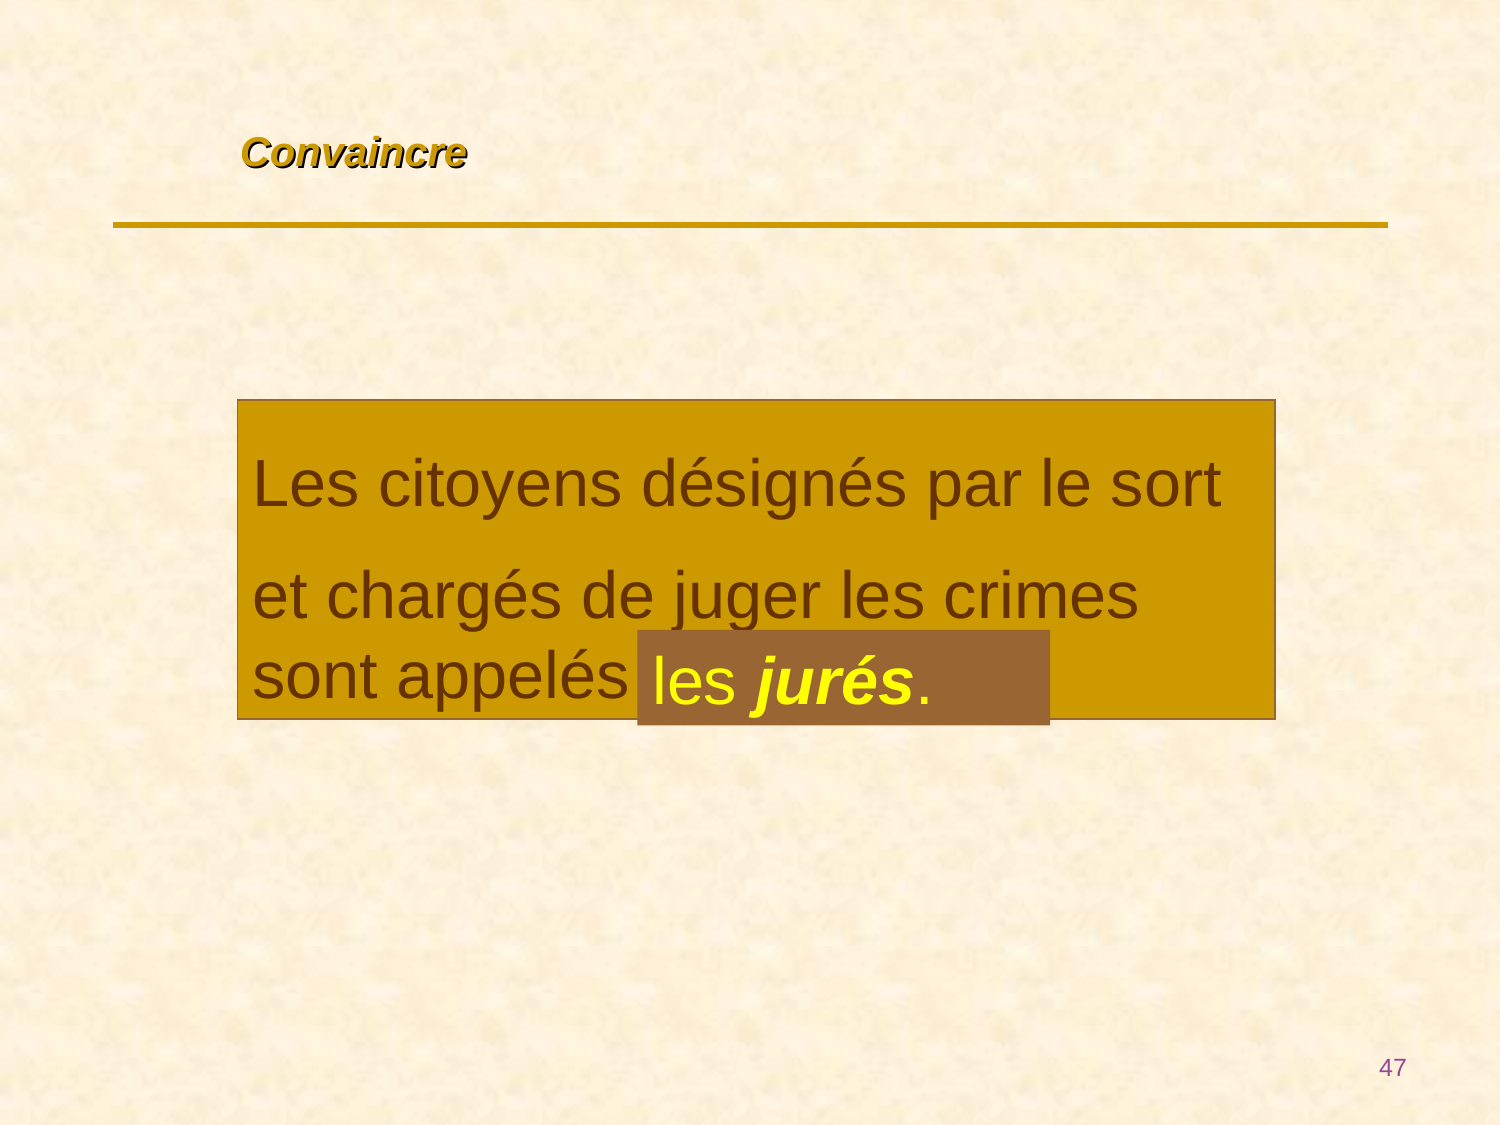

Convaincre
Les citoyens désignés par le sort et chargés de juger les crimes
sont appelés …
les jurés.
47